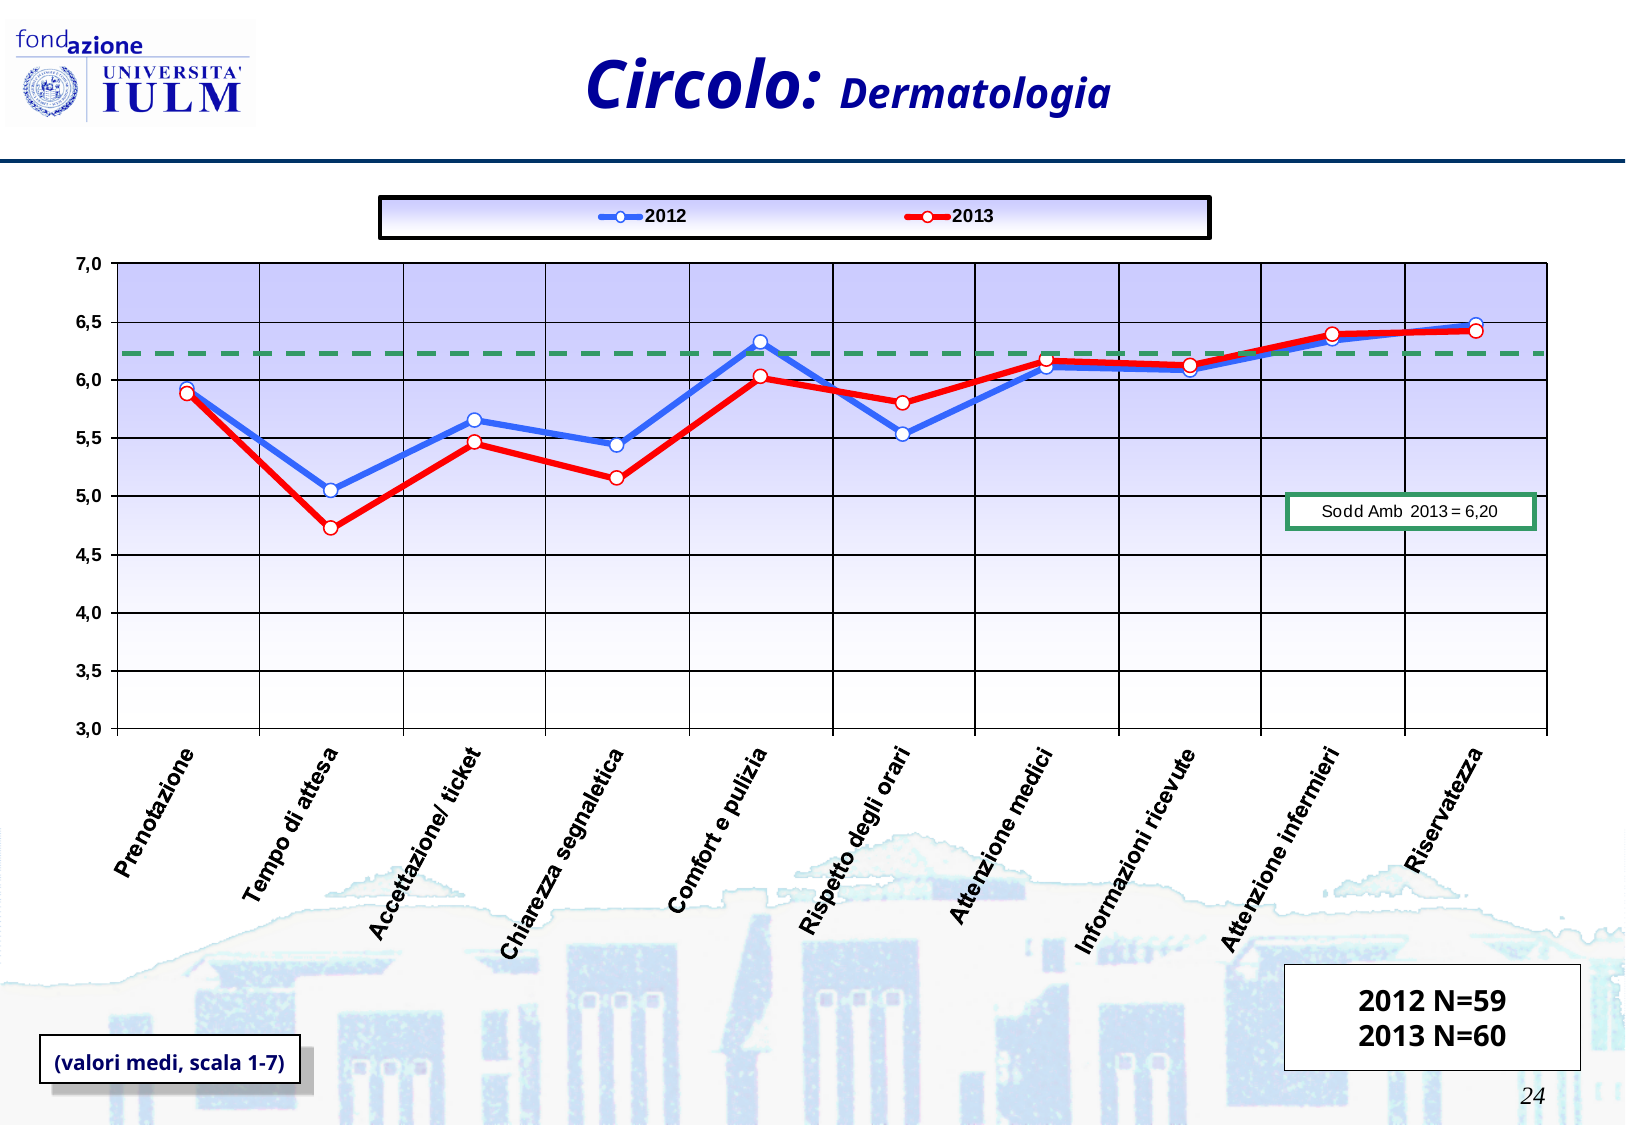

Circolo: Dermatologia
2012 N=59
2013 N=60
(valori medi, scala 1-7)